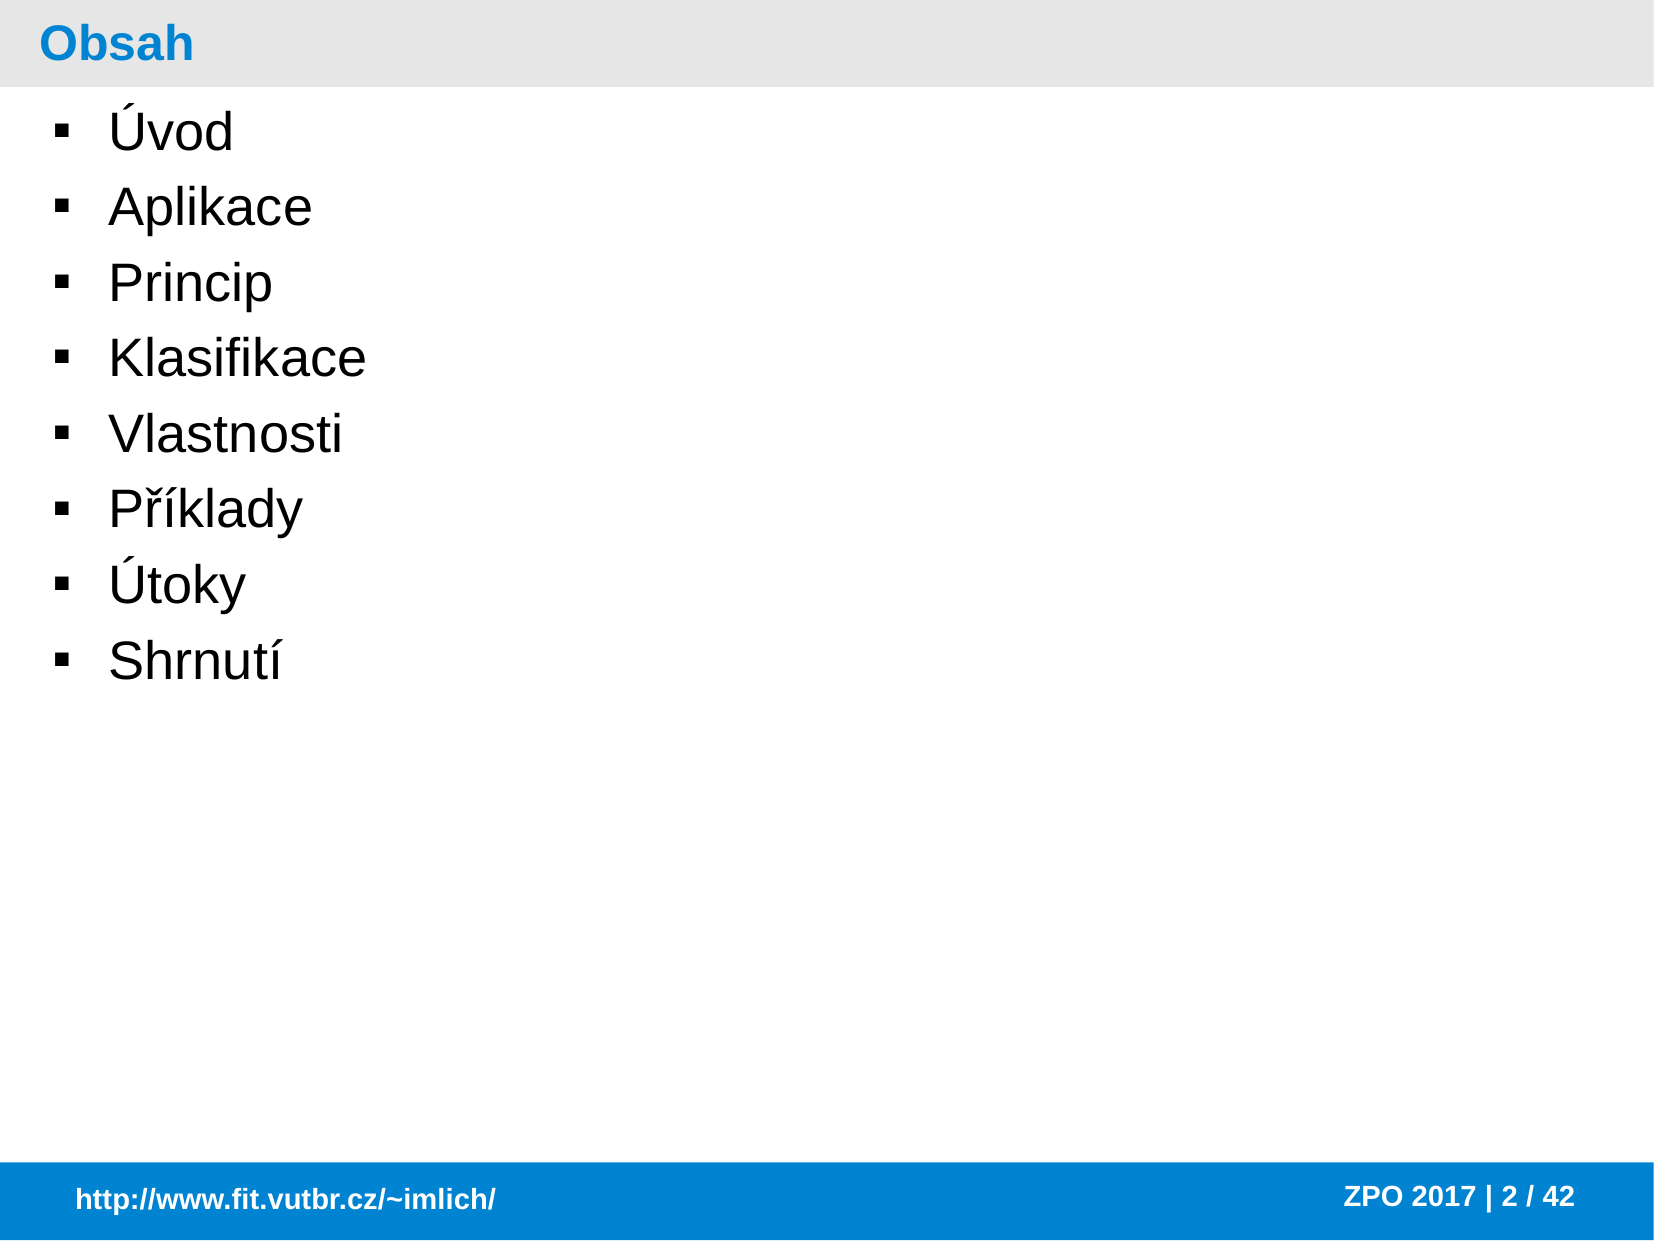

# Obsah
Úvod
Aplikace
Princip
Klasifikace
Vlastnosti
Příklady
Útoky
Shrnutí